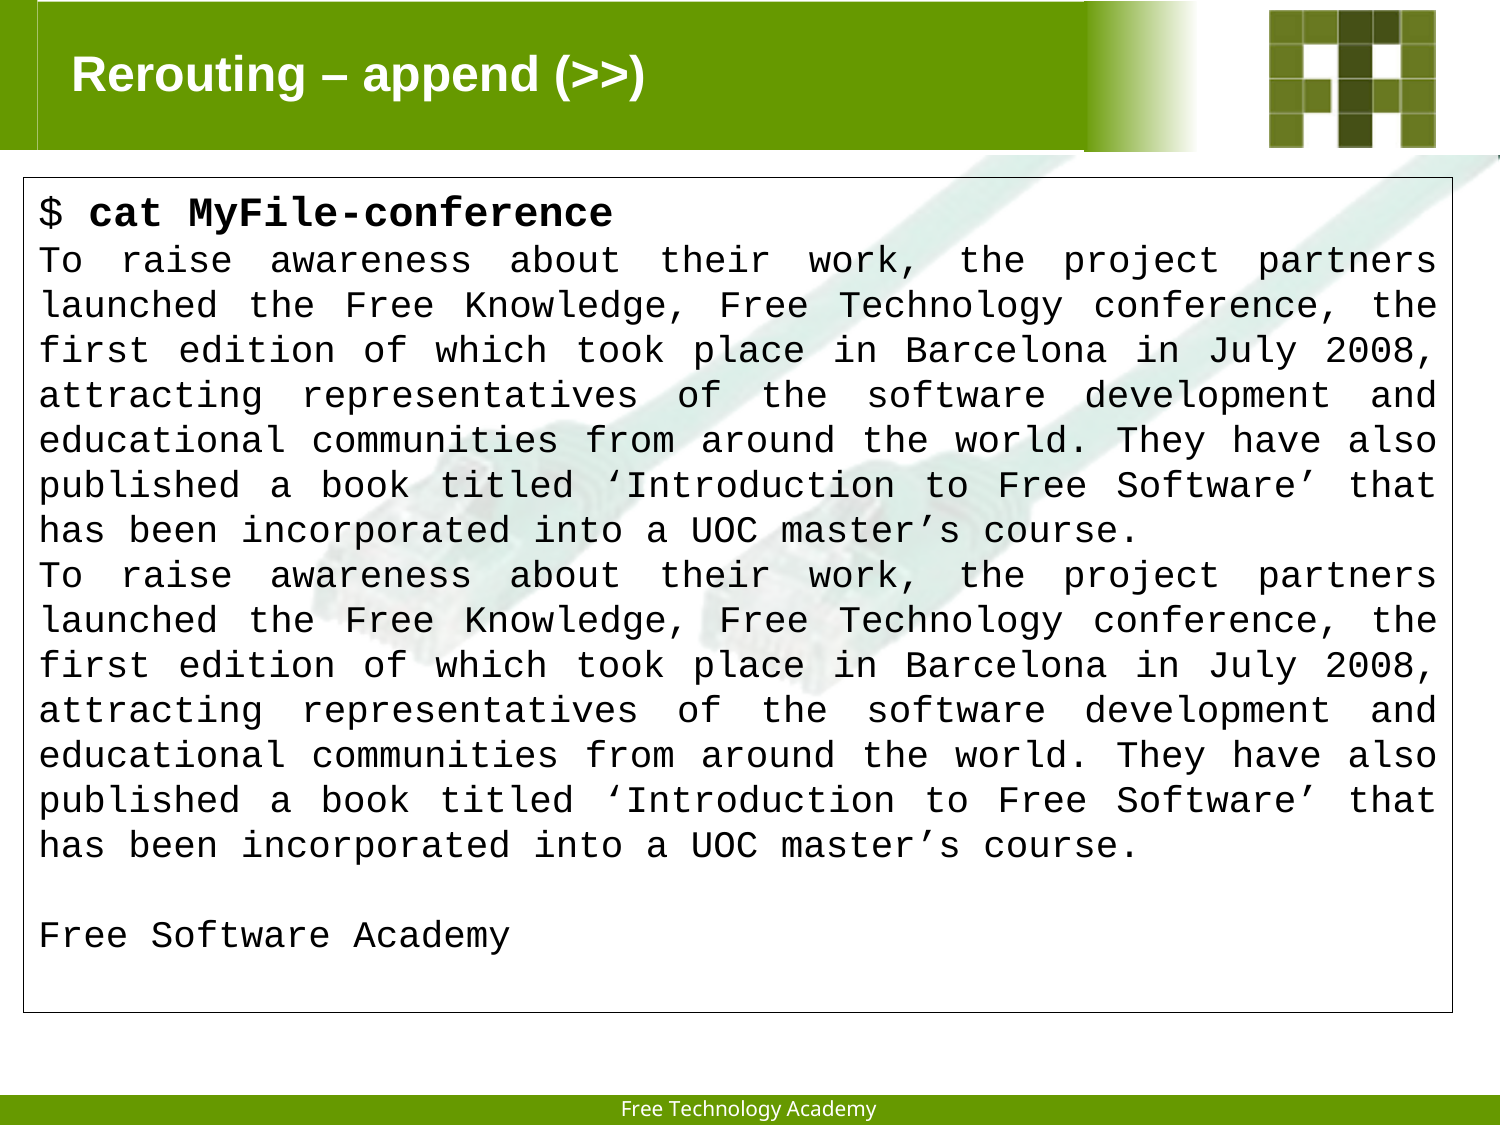

# Rerouting – append (>>)
$ cat MyFile-conference
To raise awareness about their work, the project partners launched the Free Knowledge, Free Technology conference, the first edition of which took place in Barcelona in July 2008, attracting representatives of the software development and educational communities from around the world. They have also published a book titled ‘Introduction to Free Software’ that has been incorporated into a UOC master’s course.
To raise awareness about their work, the project partners launched the Free Knowledge, Free Technology conference, the first edition of which took place in Barcelona in July 2008, attracting representatives of the software development and educational communities from around the world. They have also published a book titled ‘Introduction to Free Software’ that has been incorporated into a UOC master’s course.
Free Software Academy